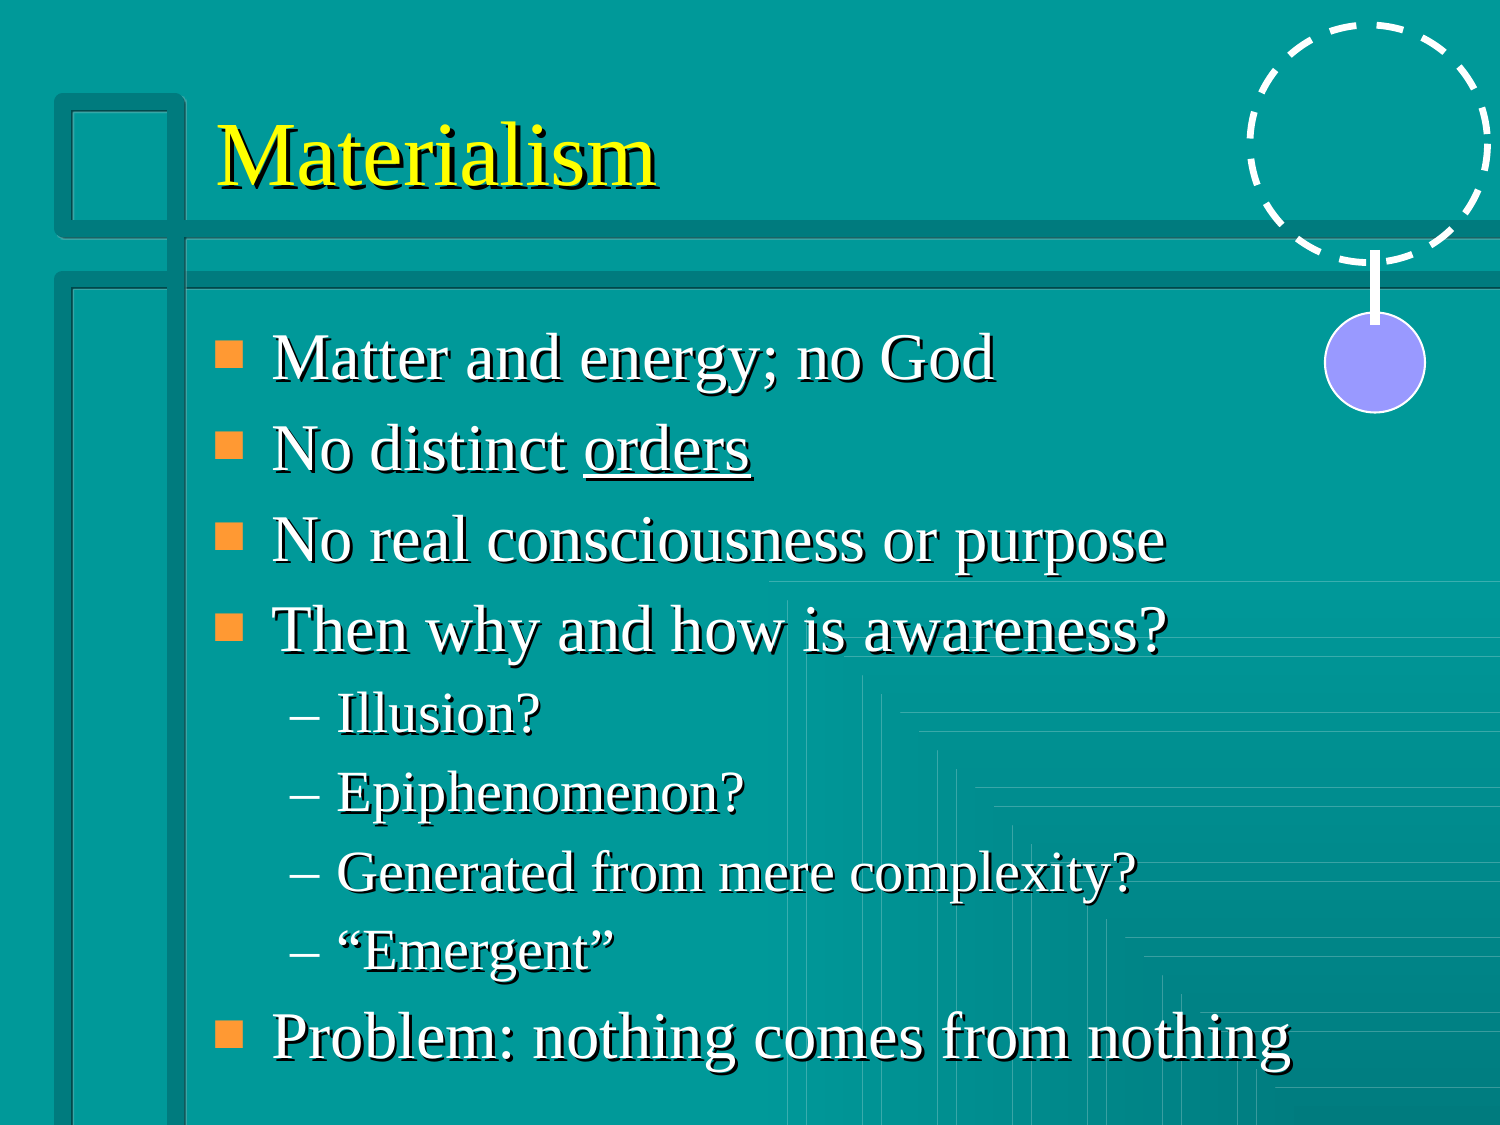

# Materialism
Matter and energy; no God
No distinct orders
No real consciousness or purpose
Then why and how is awareness?
Illusion?
Epiphenomenon?
Generated from mere complexity?
“Emergent”
Problem: nothing comes from nothing